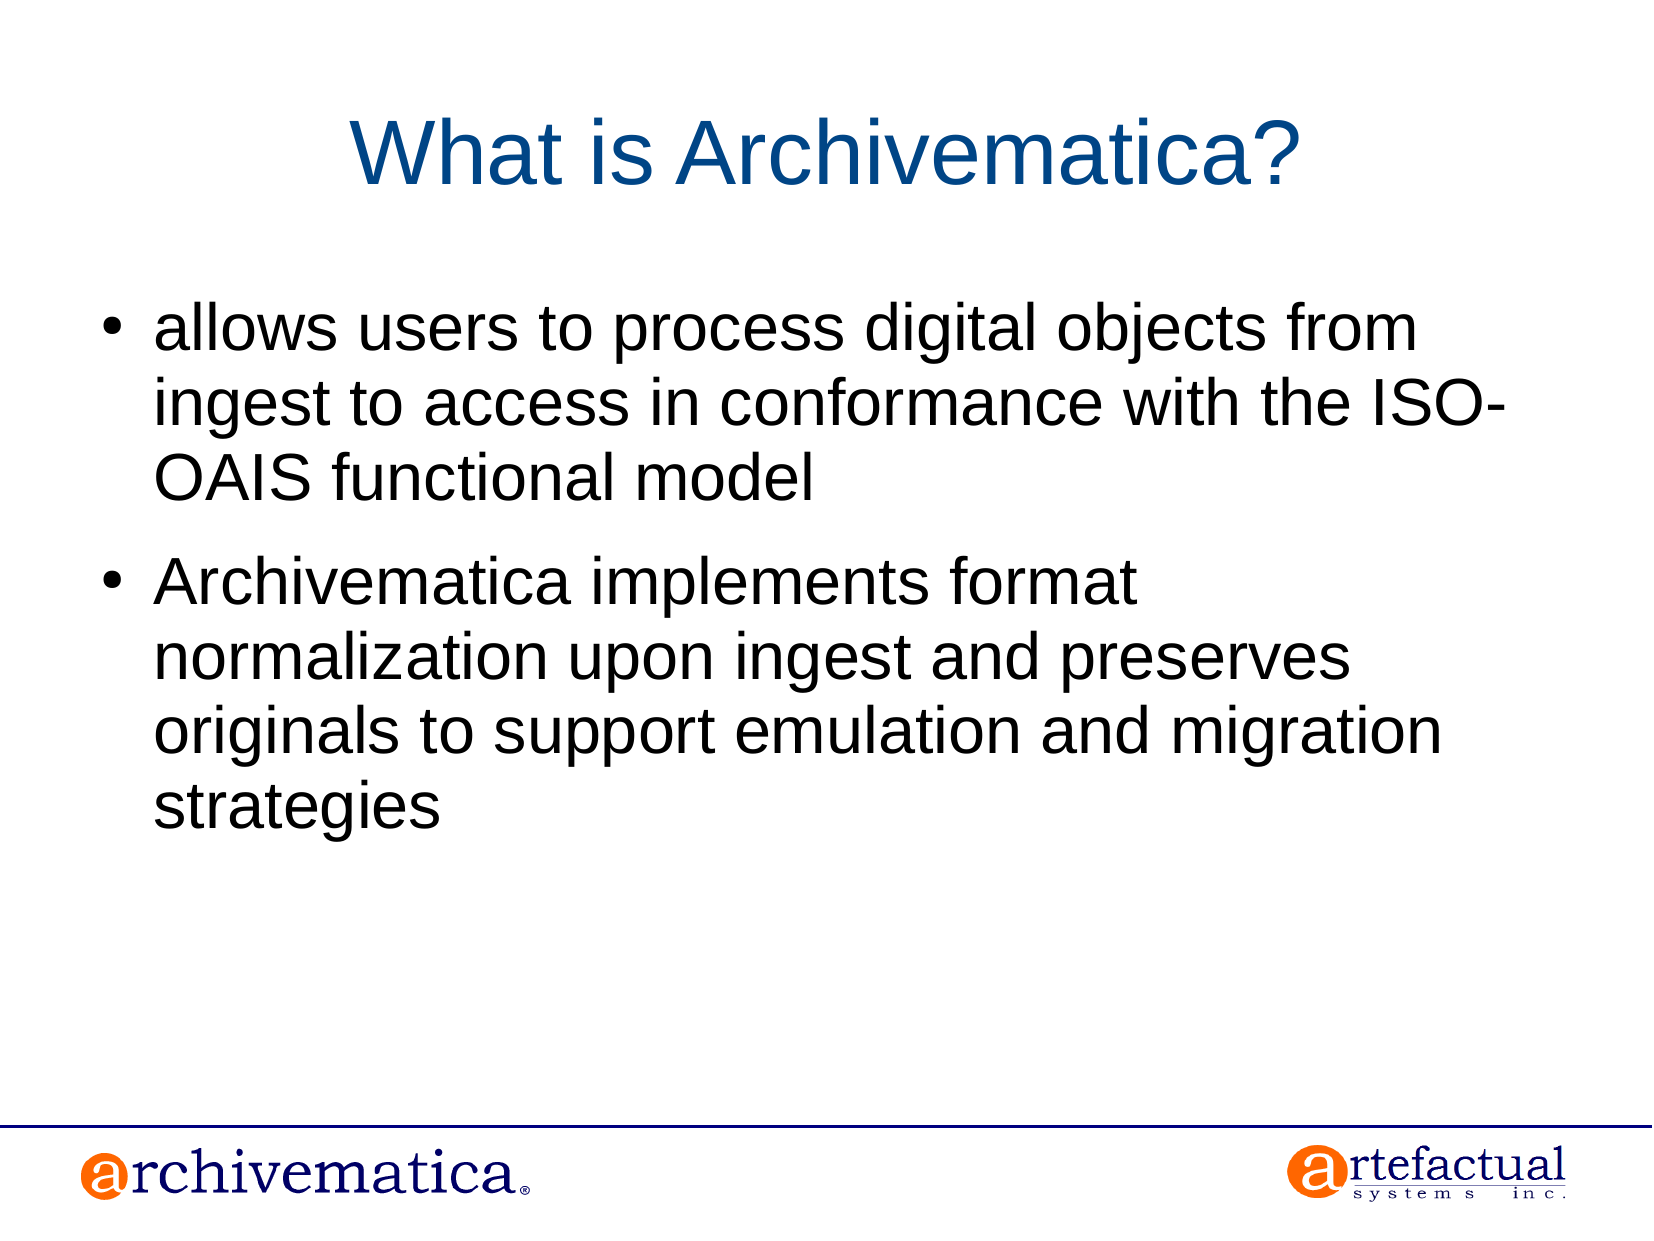

# What is Archivematica?
allows users to process digital objects from ingest to access in conformance with the ISO-OAIS functional model
Archivematica implements format normalization upon ingest and preserves originals to support emulation and migration strategies